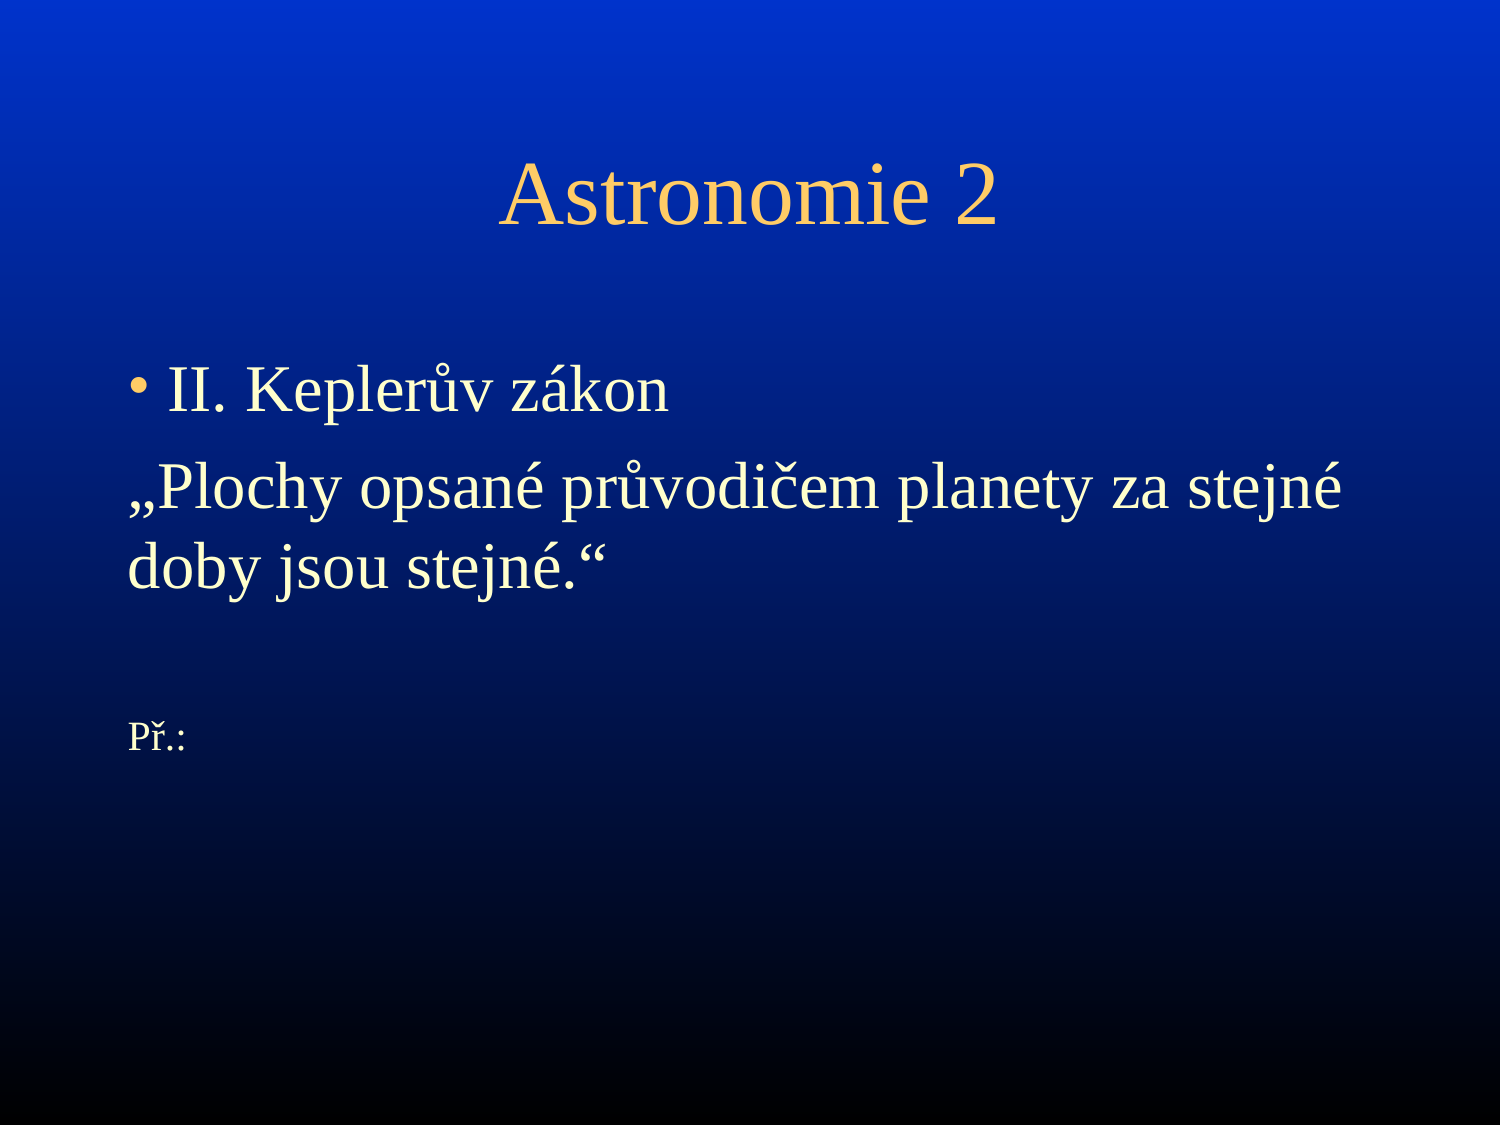

# Astronomie 2
 II. Keplerův zákon
„Plochy opsané průvodičem planety za stejné doby jsou stejné.“
Př.:
18